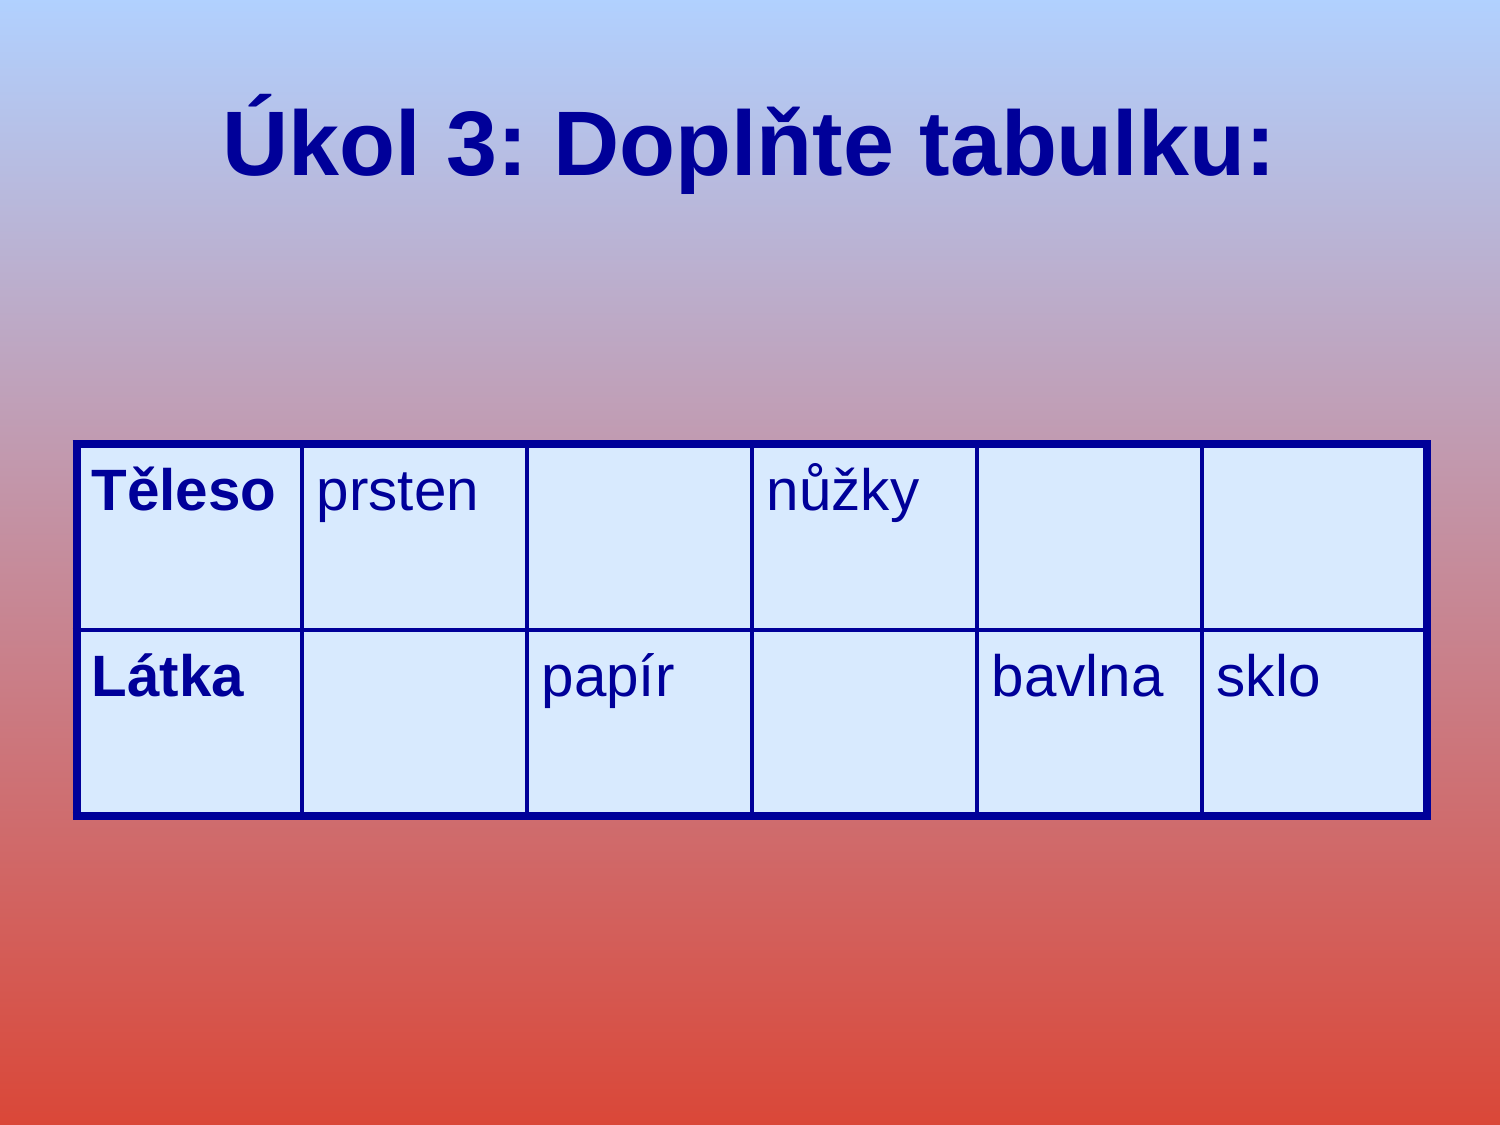

# Úkol 3: Doplňte tabulku:
| Těleso | prsten | | nůžky | | |
| --- | --- | --- | --- | --- | --- |
| Látka | | papír | | bavlna | sklo |